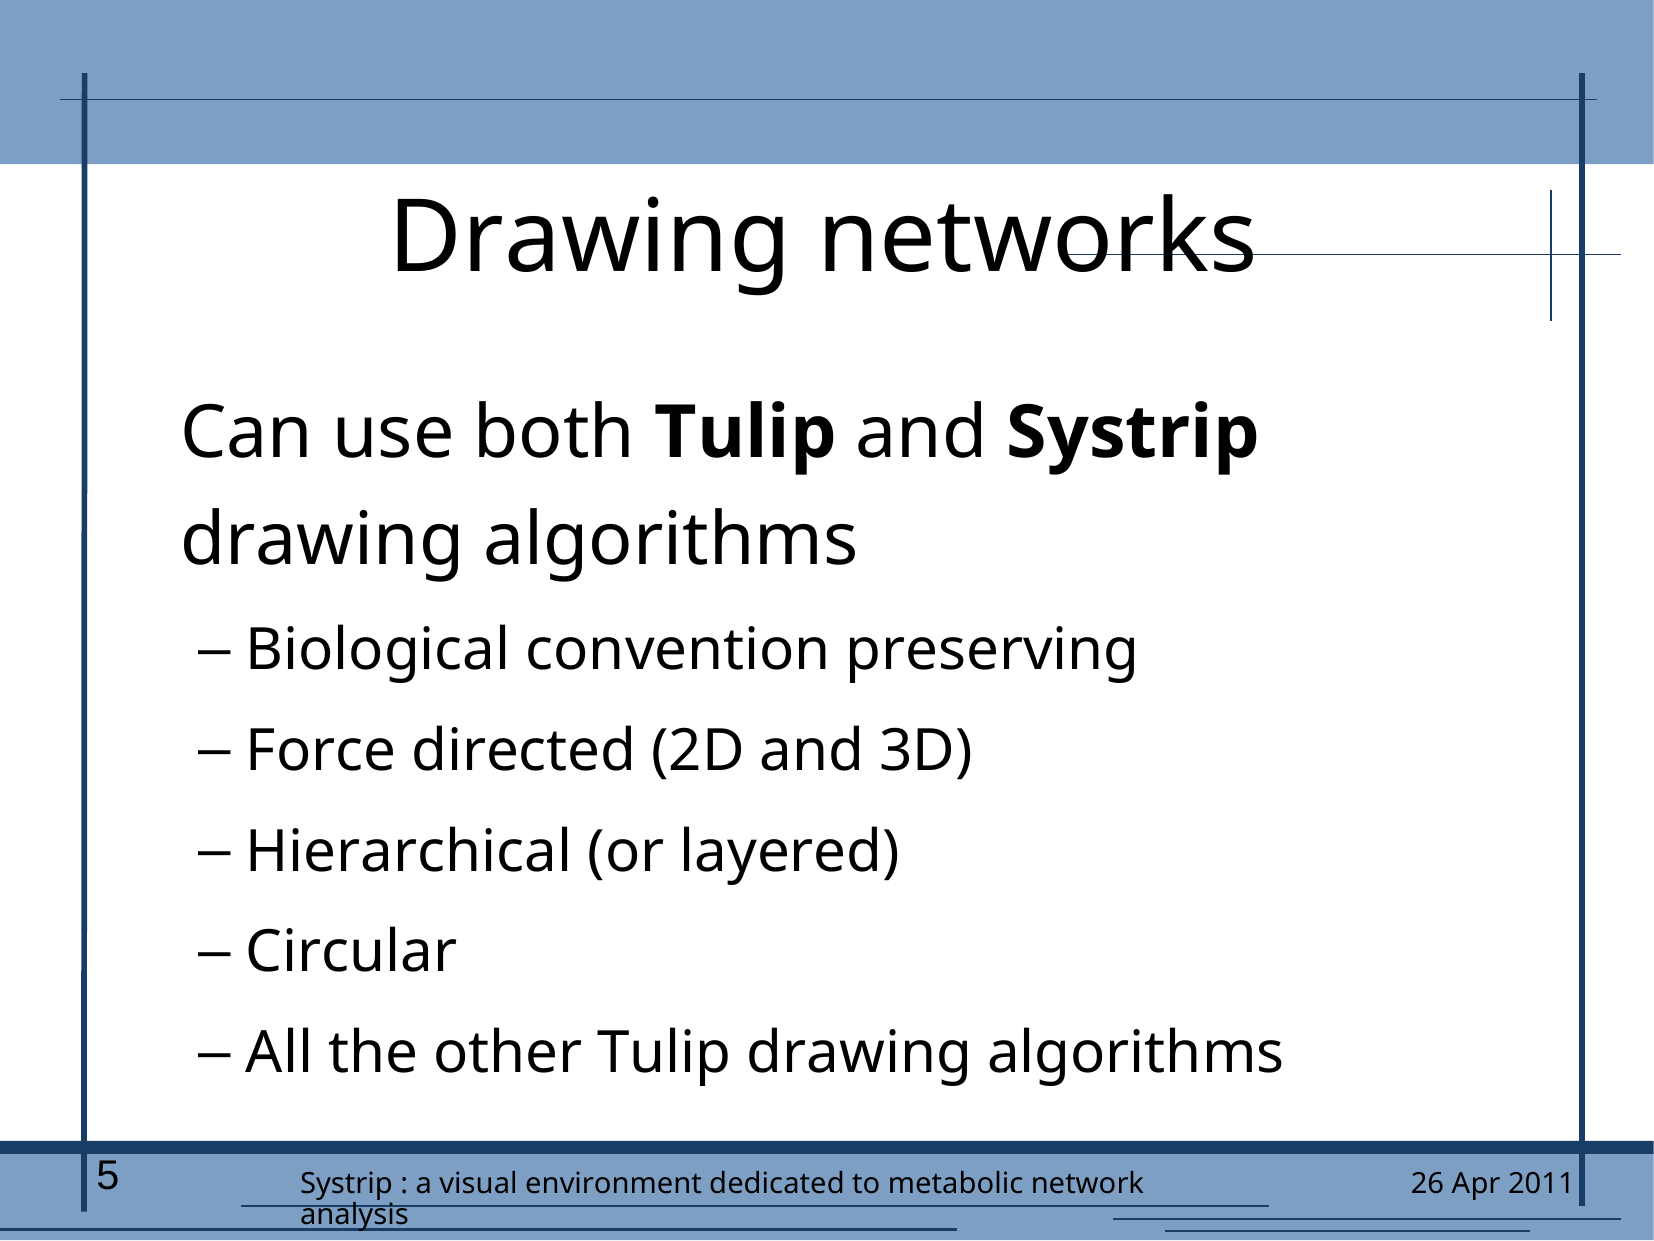

# Drawing networks
Can use both Tulip and Systrip drawing algorithms
Biological convention preserving
Force directed (2D and 3D)
Hierarchical (or layered)
Circular
All the other Tulip drawing algorithms
Systrip : a visual environment dedicated to metabolic network analysis
26 Apr 2011